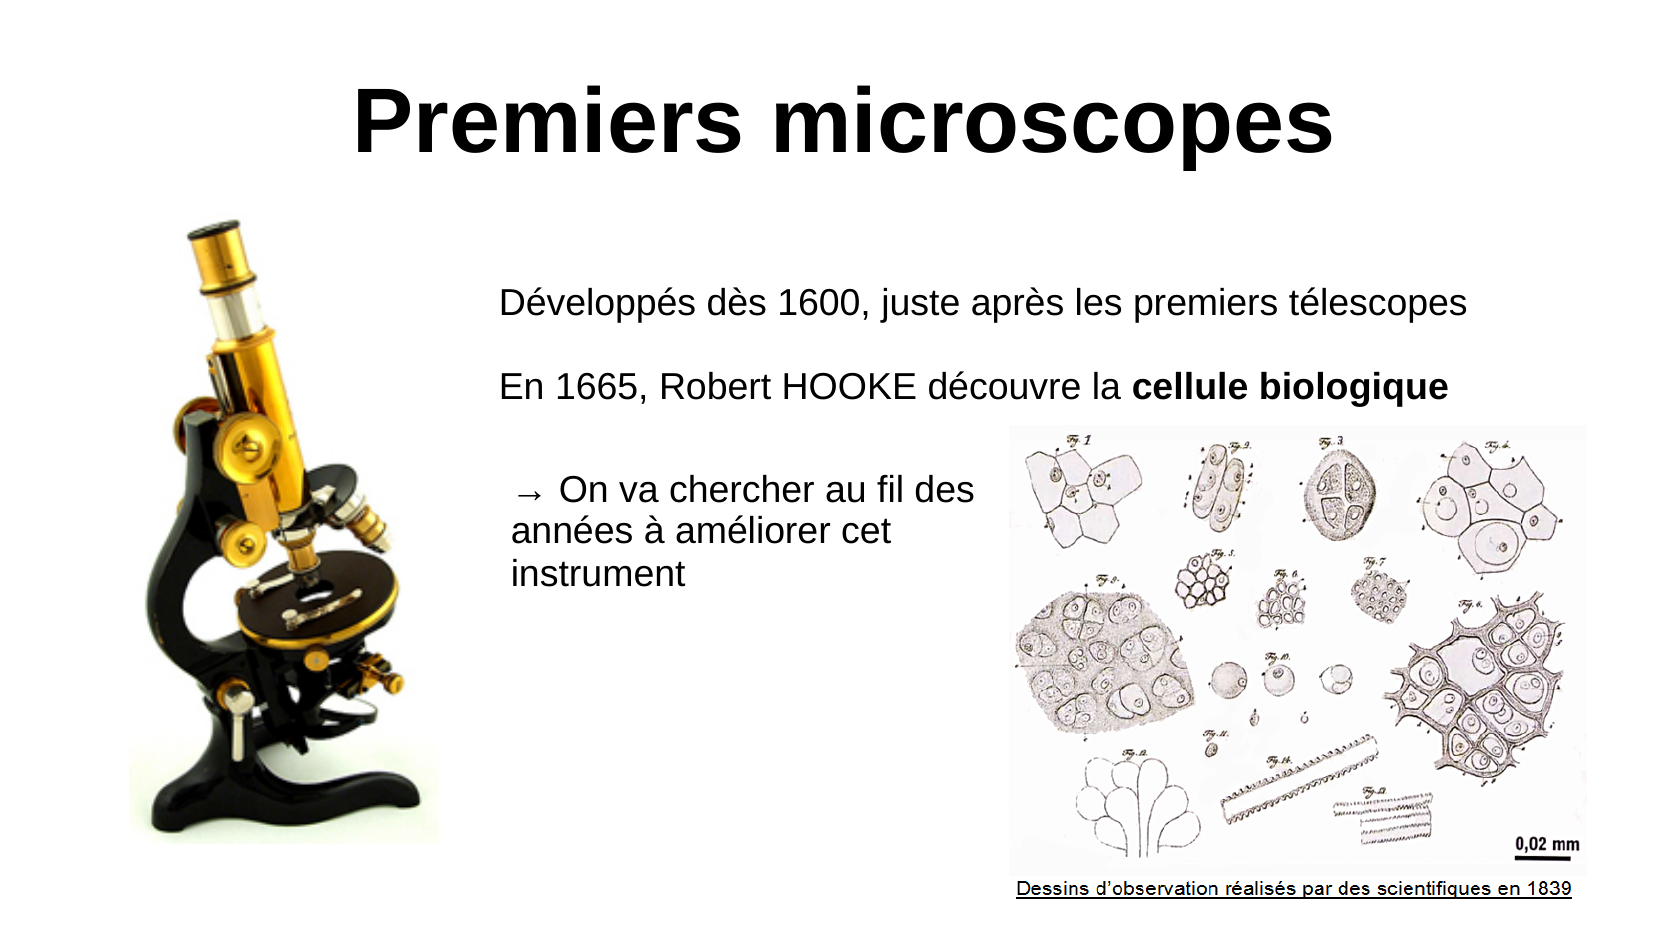

# Premiers microscopes
Développés dès 1600, juste après les premiers télescopes
En 1665, Robert HOOKE découvre la cellule biologique
→ On va chercher au fil des années à améliorer cet instrument